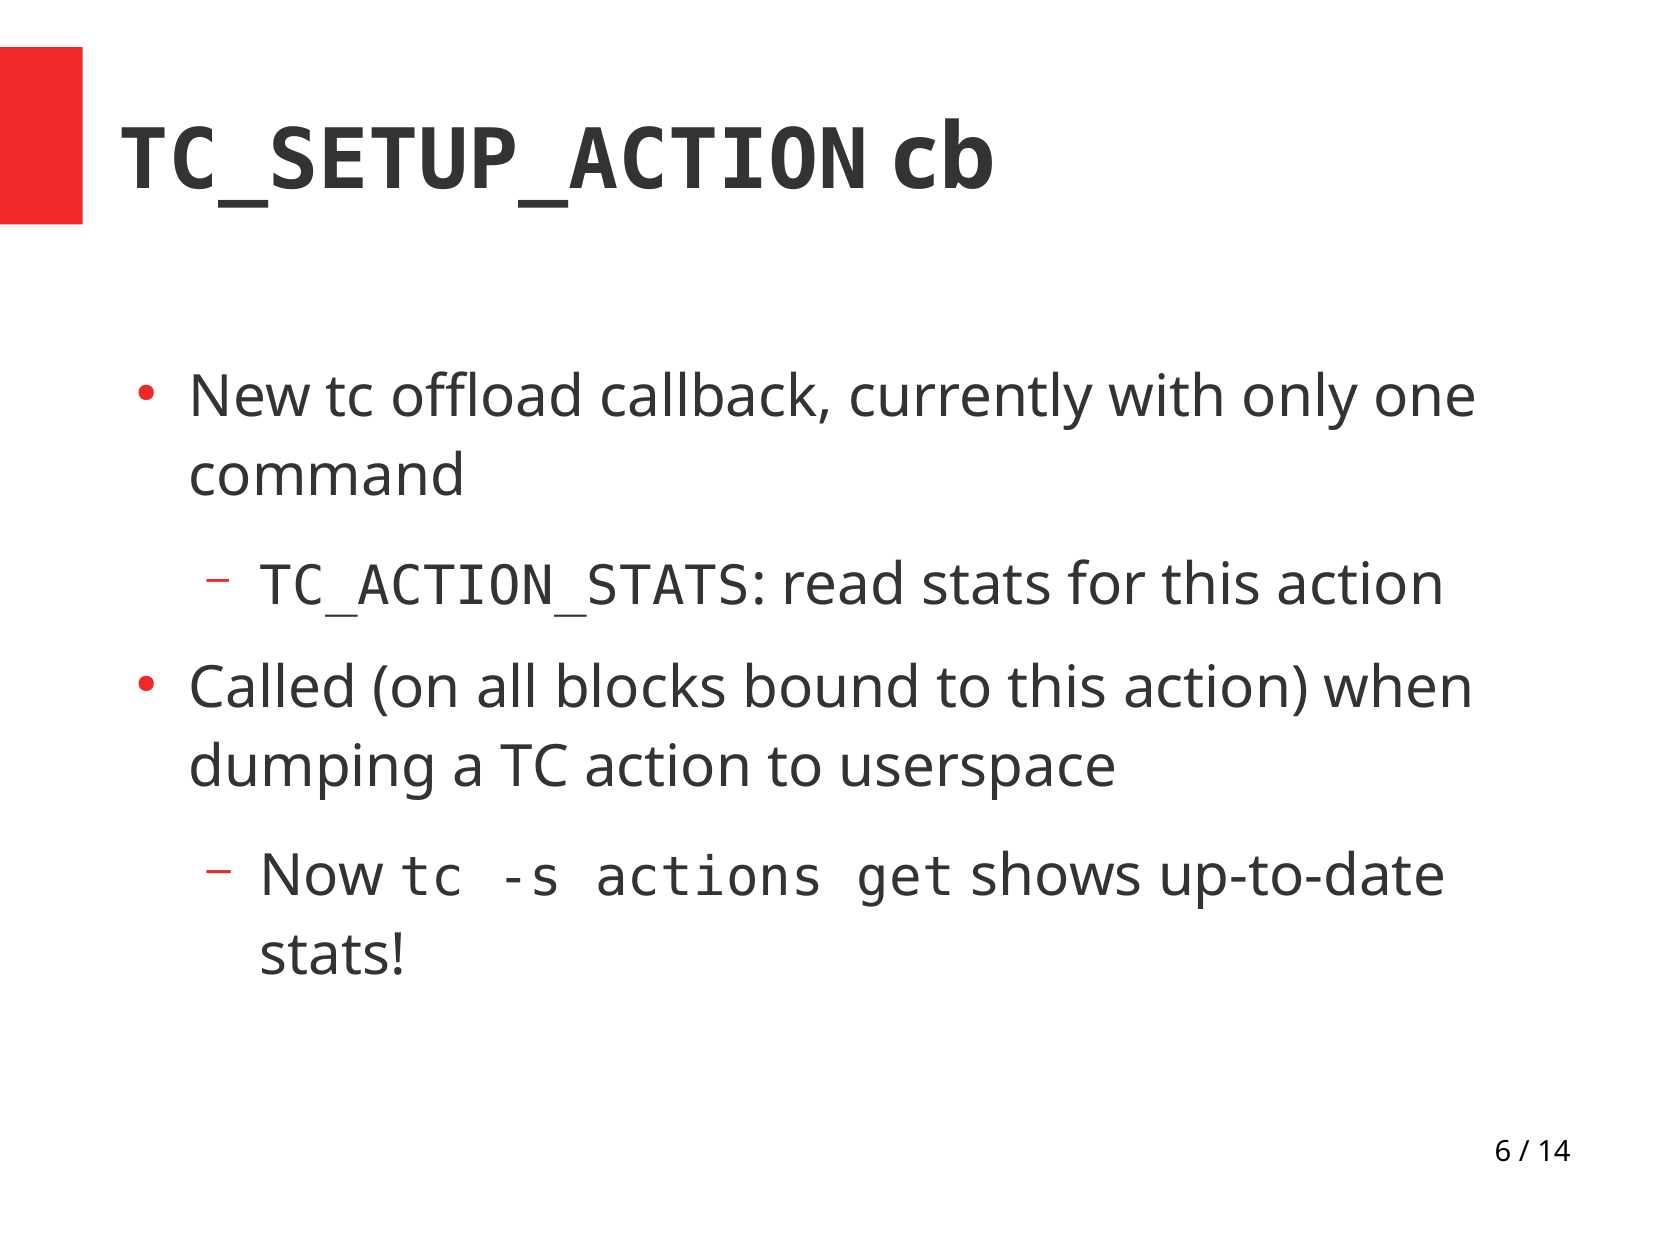

# TC_SETUP_ACTION cb
New tc offload callback, currently with only one command
TC_ACTION_STATS: read stats for this action
Called (on all blocks bound to this action) when dumping a TC action to userspace
Now tc -s actions get shows up-to-date stats!
6